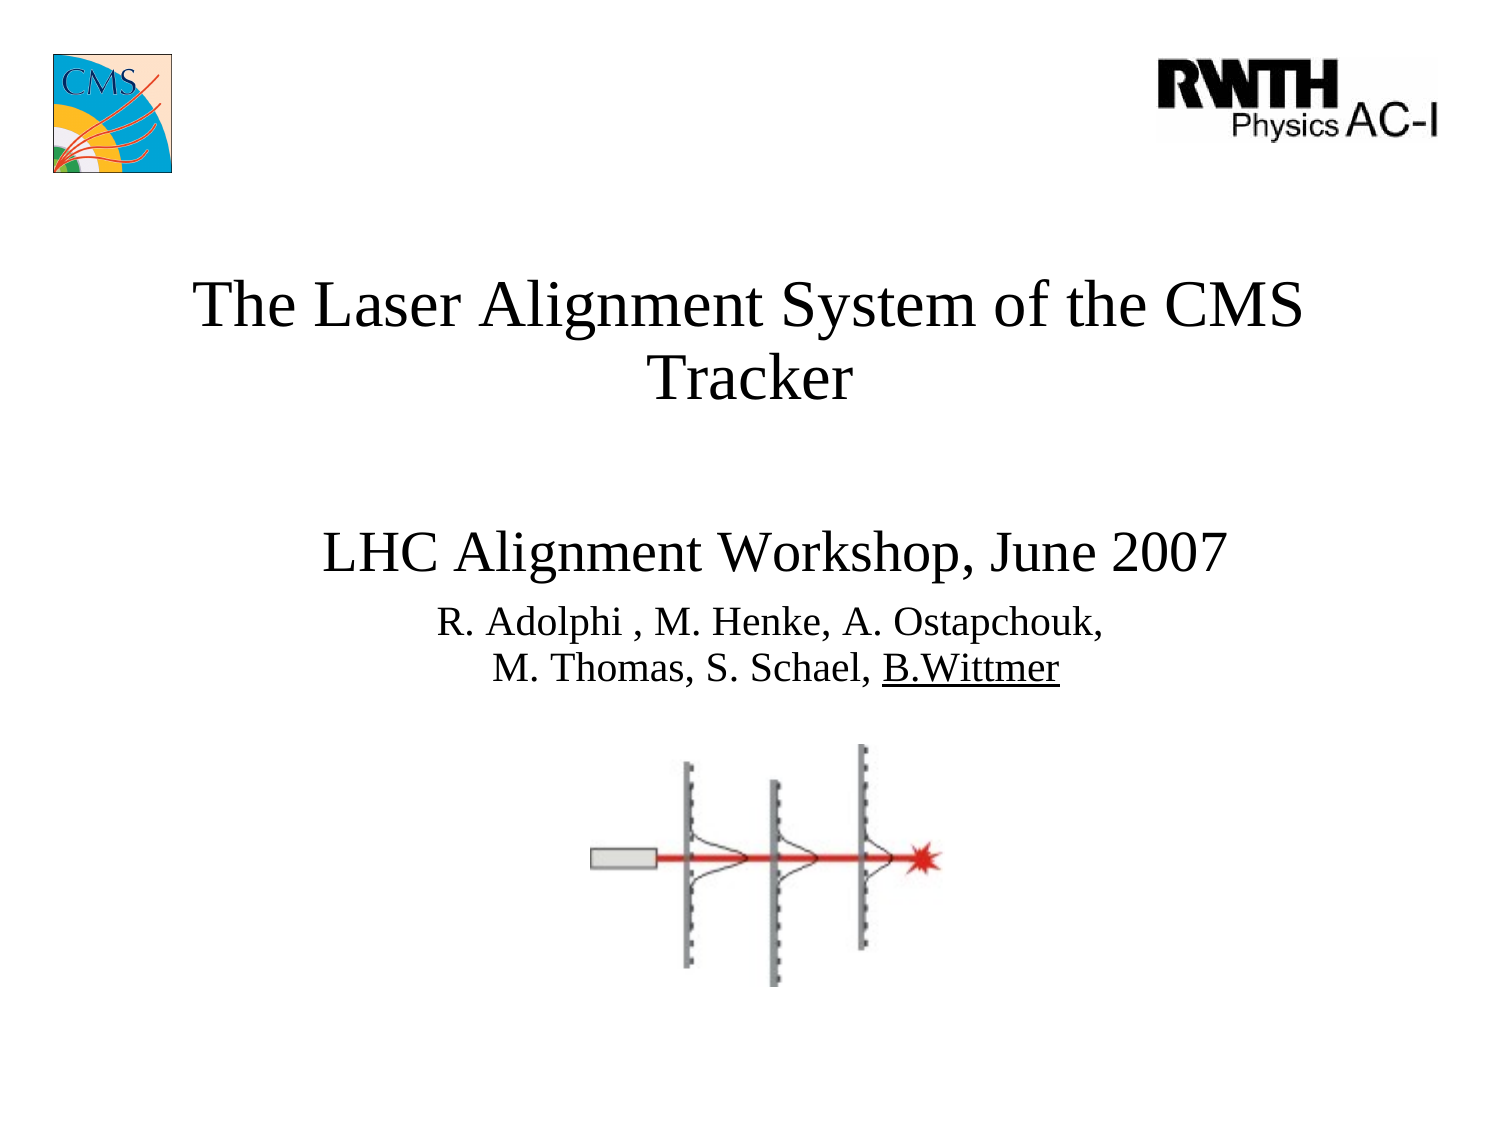

# The Laser Alignment System of the CMS Tracker
LHC Alignment Workshop, June 2007
R. Adolphi , M. Henke, A. Ostapchouk,
M. Thomas, S. Schael, B.Wittmer